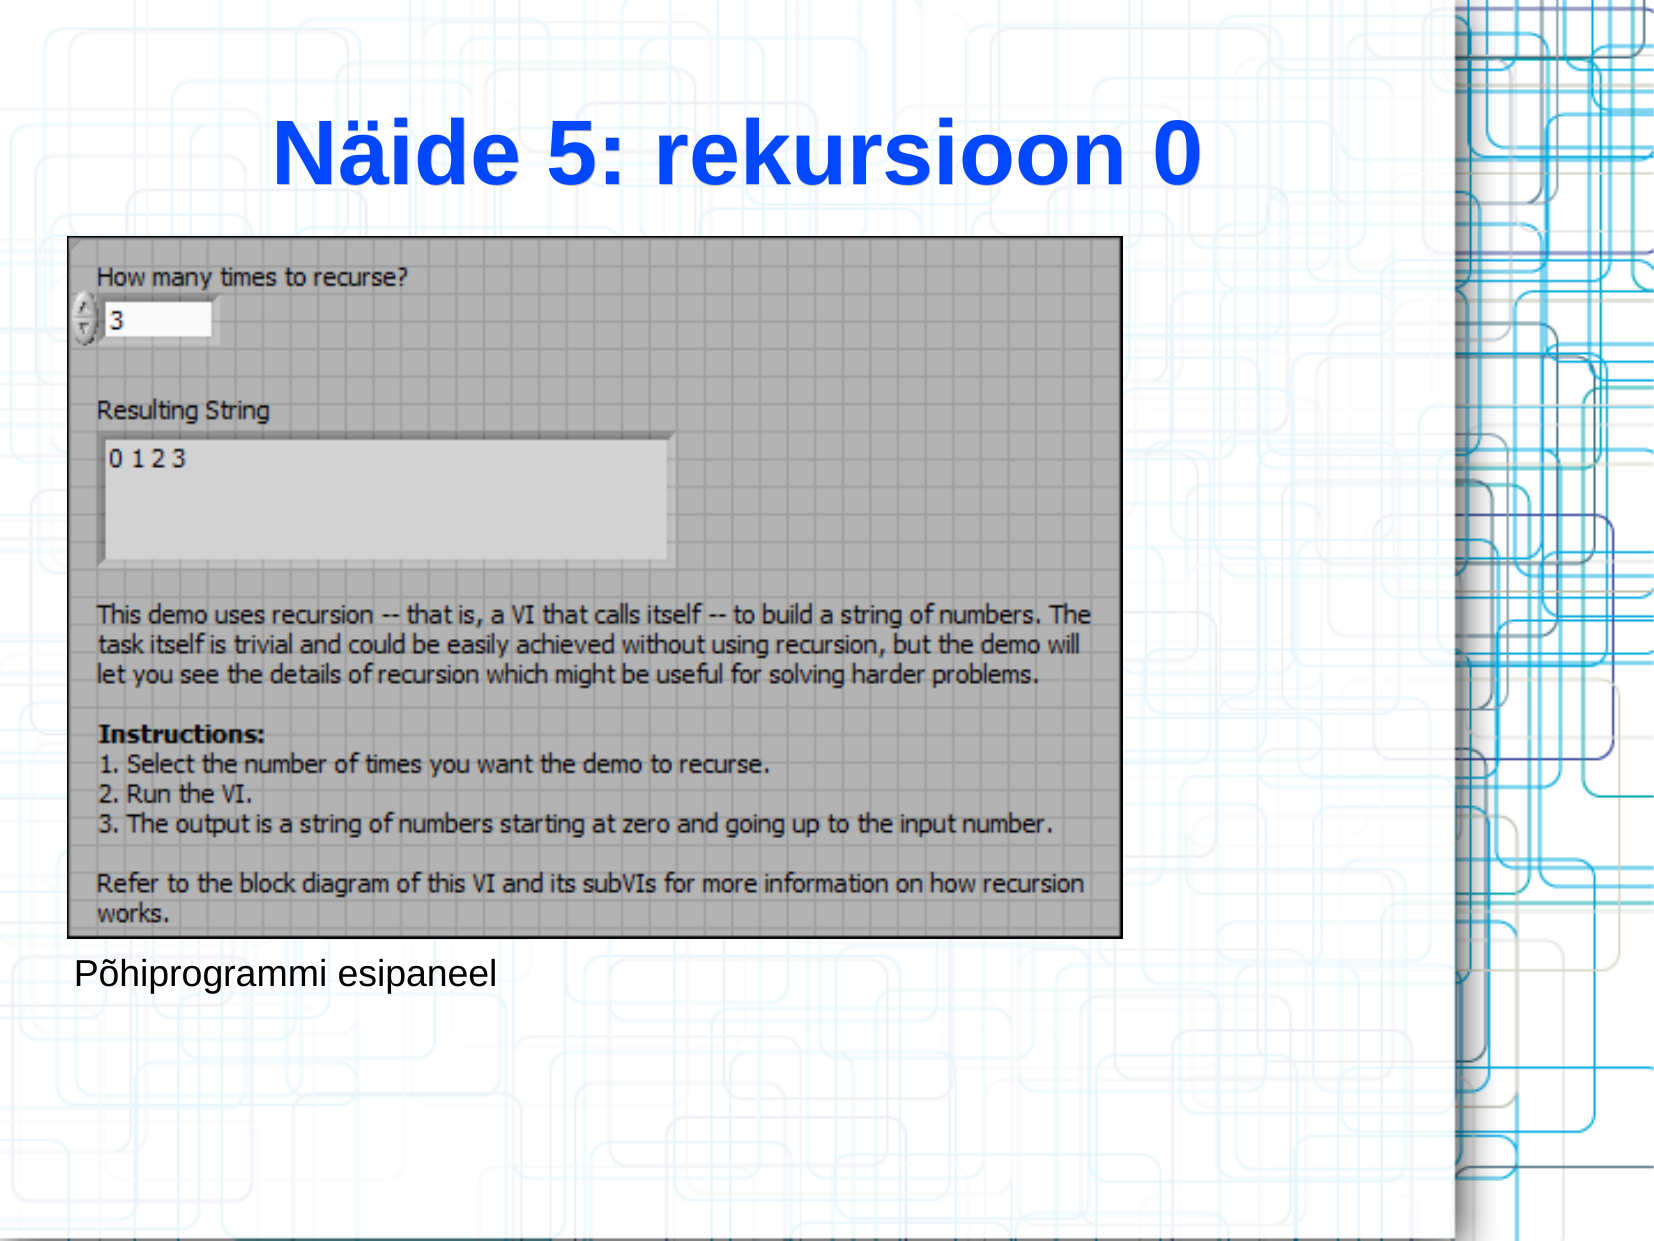

# Näide 5: rekursioon 0
Põhiprogrammi esipaneel